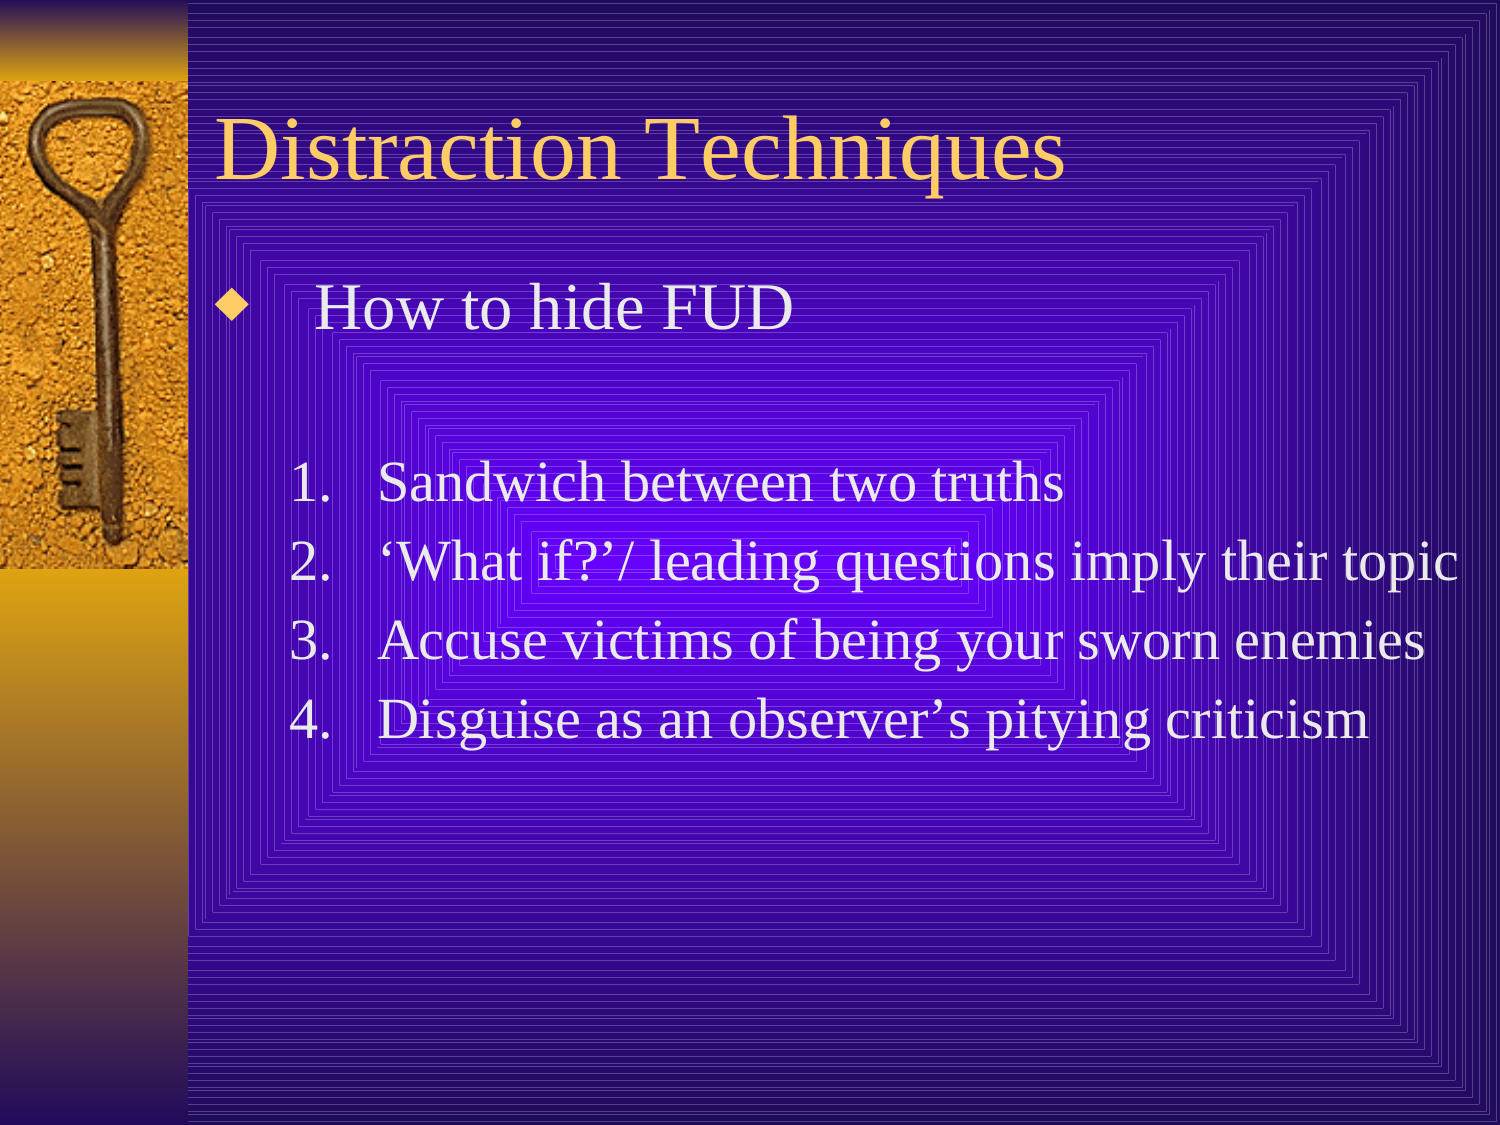

# Distraction Techniques
How to hide FUD
Sandwich between two truths
‘What if?’/ leading questions imply their topic
Accuse victims of being your sworn enemies
Disguise as an observer’s pitying criticism